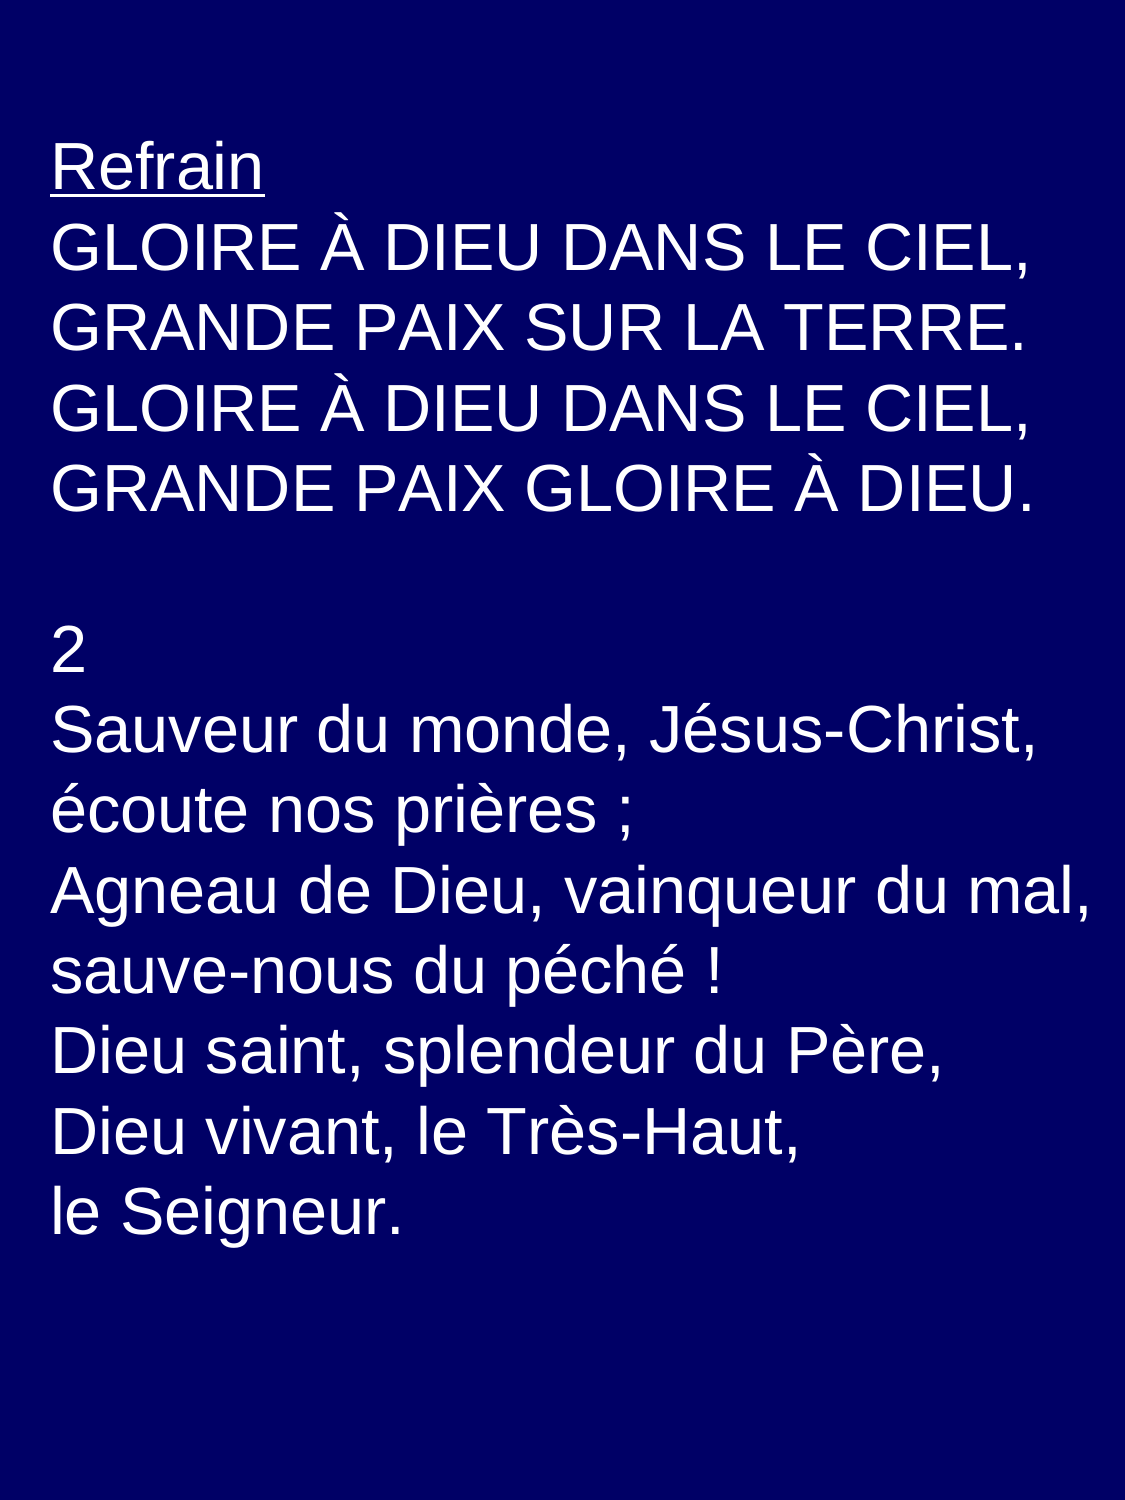

Refrain
GLOIRE À DIEU DANS LE CIEL,
GRANDE PAIX SUR LA TERRE.
GLOIRE À DIEU DANS LE CIEL,
GRANDE PAIX GLOIRE À DIEU.
2
Sauveur du monde, Jésus-Christ, écoute nos prières ;
Agneau de Dieu, vainqueur du mal, sauve-nous du péché !
Dieu saint, splendeur du Père,
Dieu vivant, le Très-Haut,
le Seigneur.